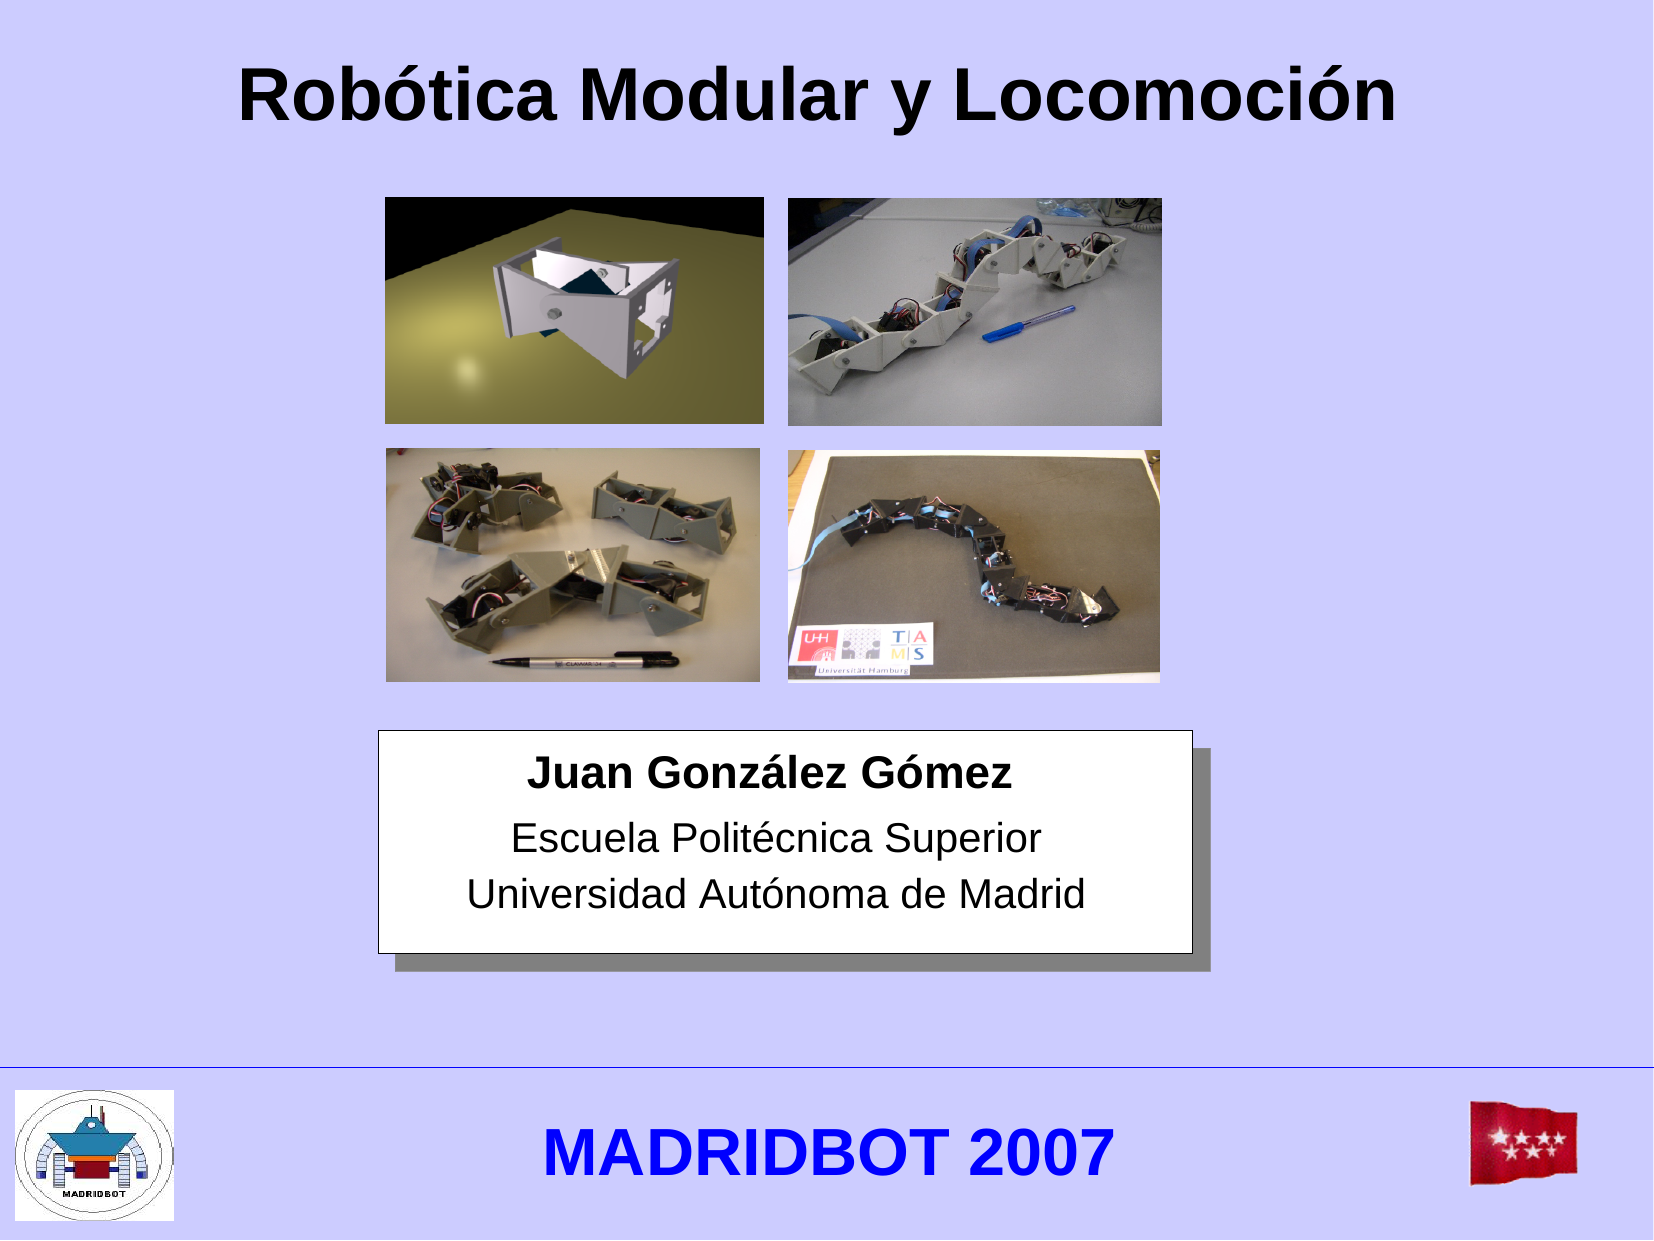

Robótica Modular y Locomoción
Juan González Gómez
Escuela Politécnica Superior
Universidad Autónoma de Madrid
MADRIDBOT 2007